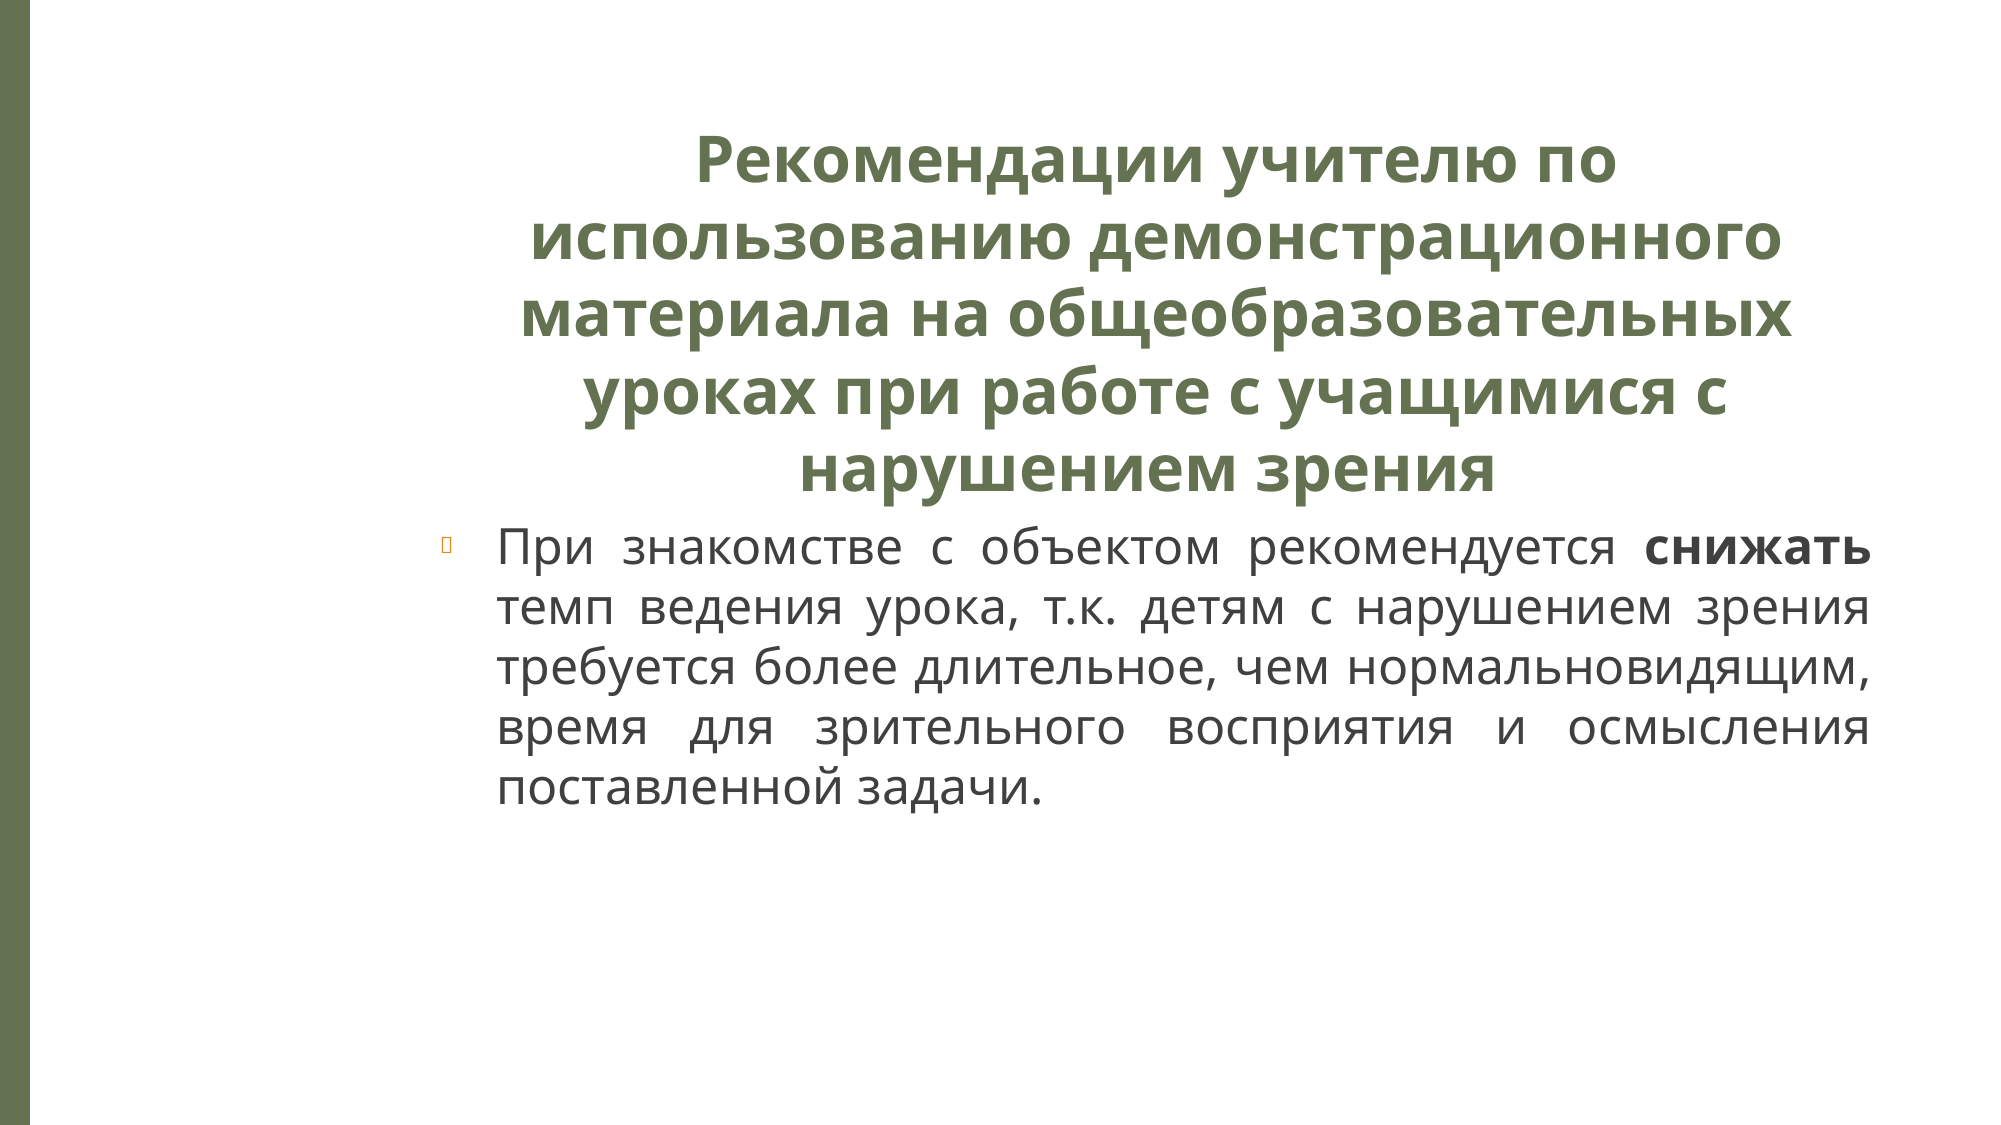

# Рекомендации учителю по использованию демонстрационного материала на общеобразовательных уроках при работе с учащимися с нарушением зрения
При знакомстве с объектом рекомендуется снижать темп ведения урока, т.к. детям с нарушением зрения требуется более длительное, чем нормальновидящим, время для зрительного восприятия и осмысления поставленной задачи.